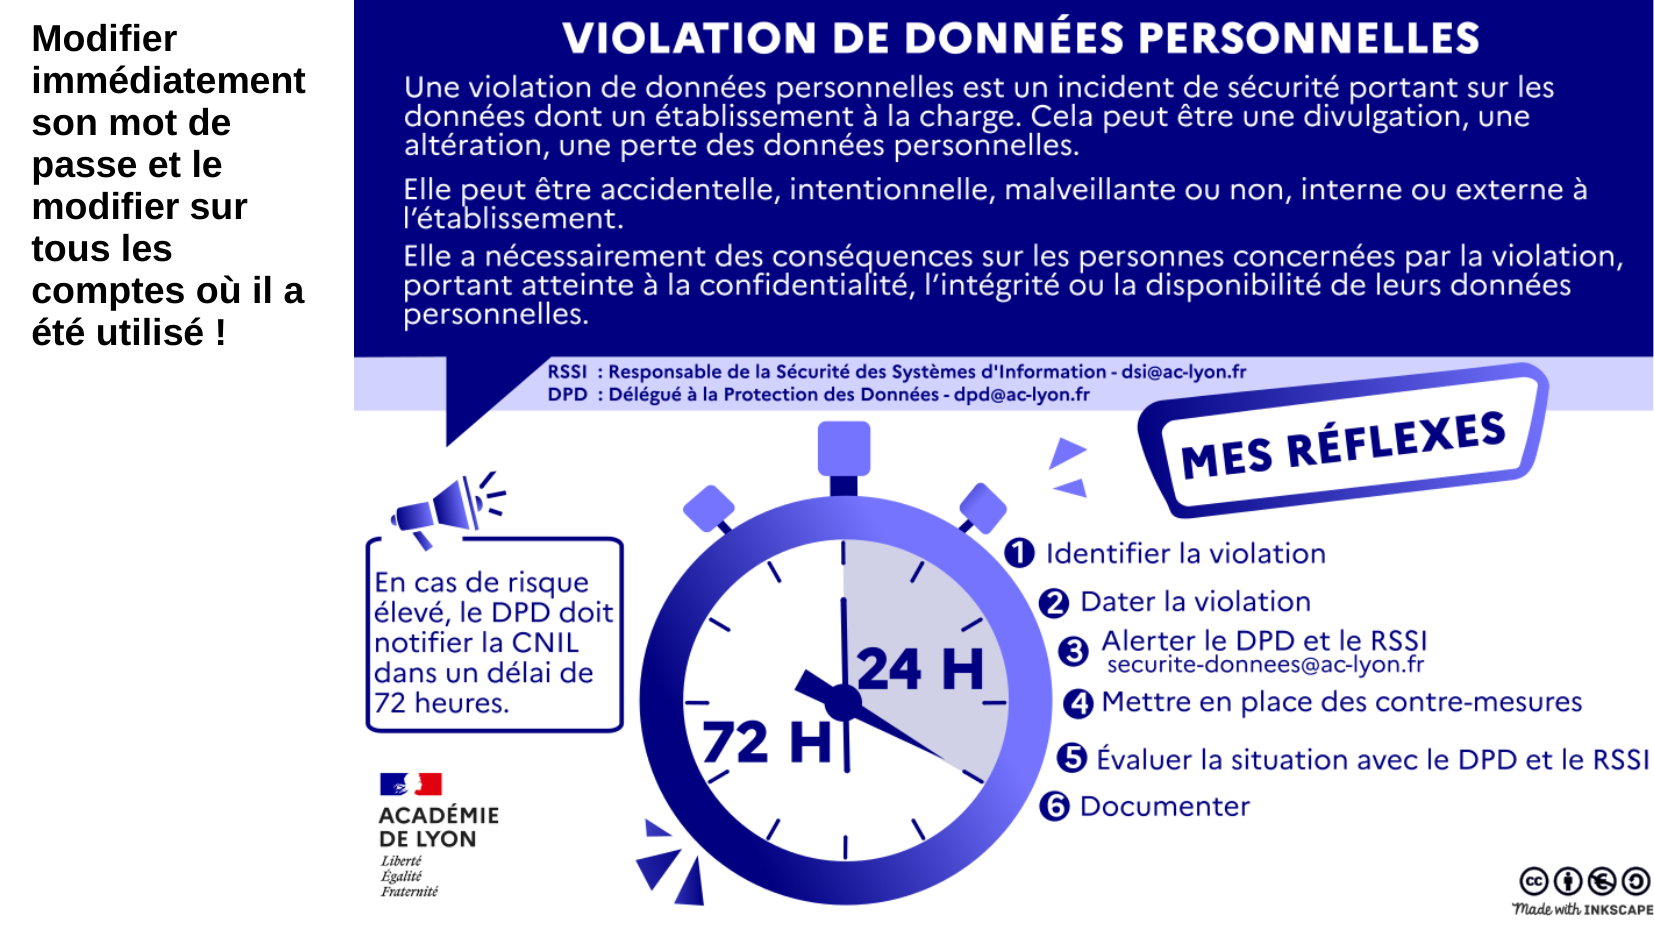

Modifier immédiatement son mot de passe et le modifier sur tous les comptes où il a été utilisé !